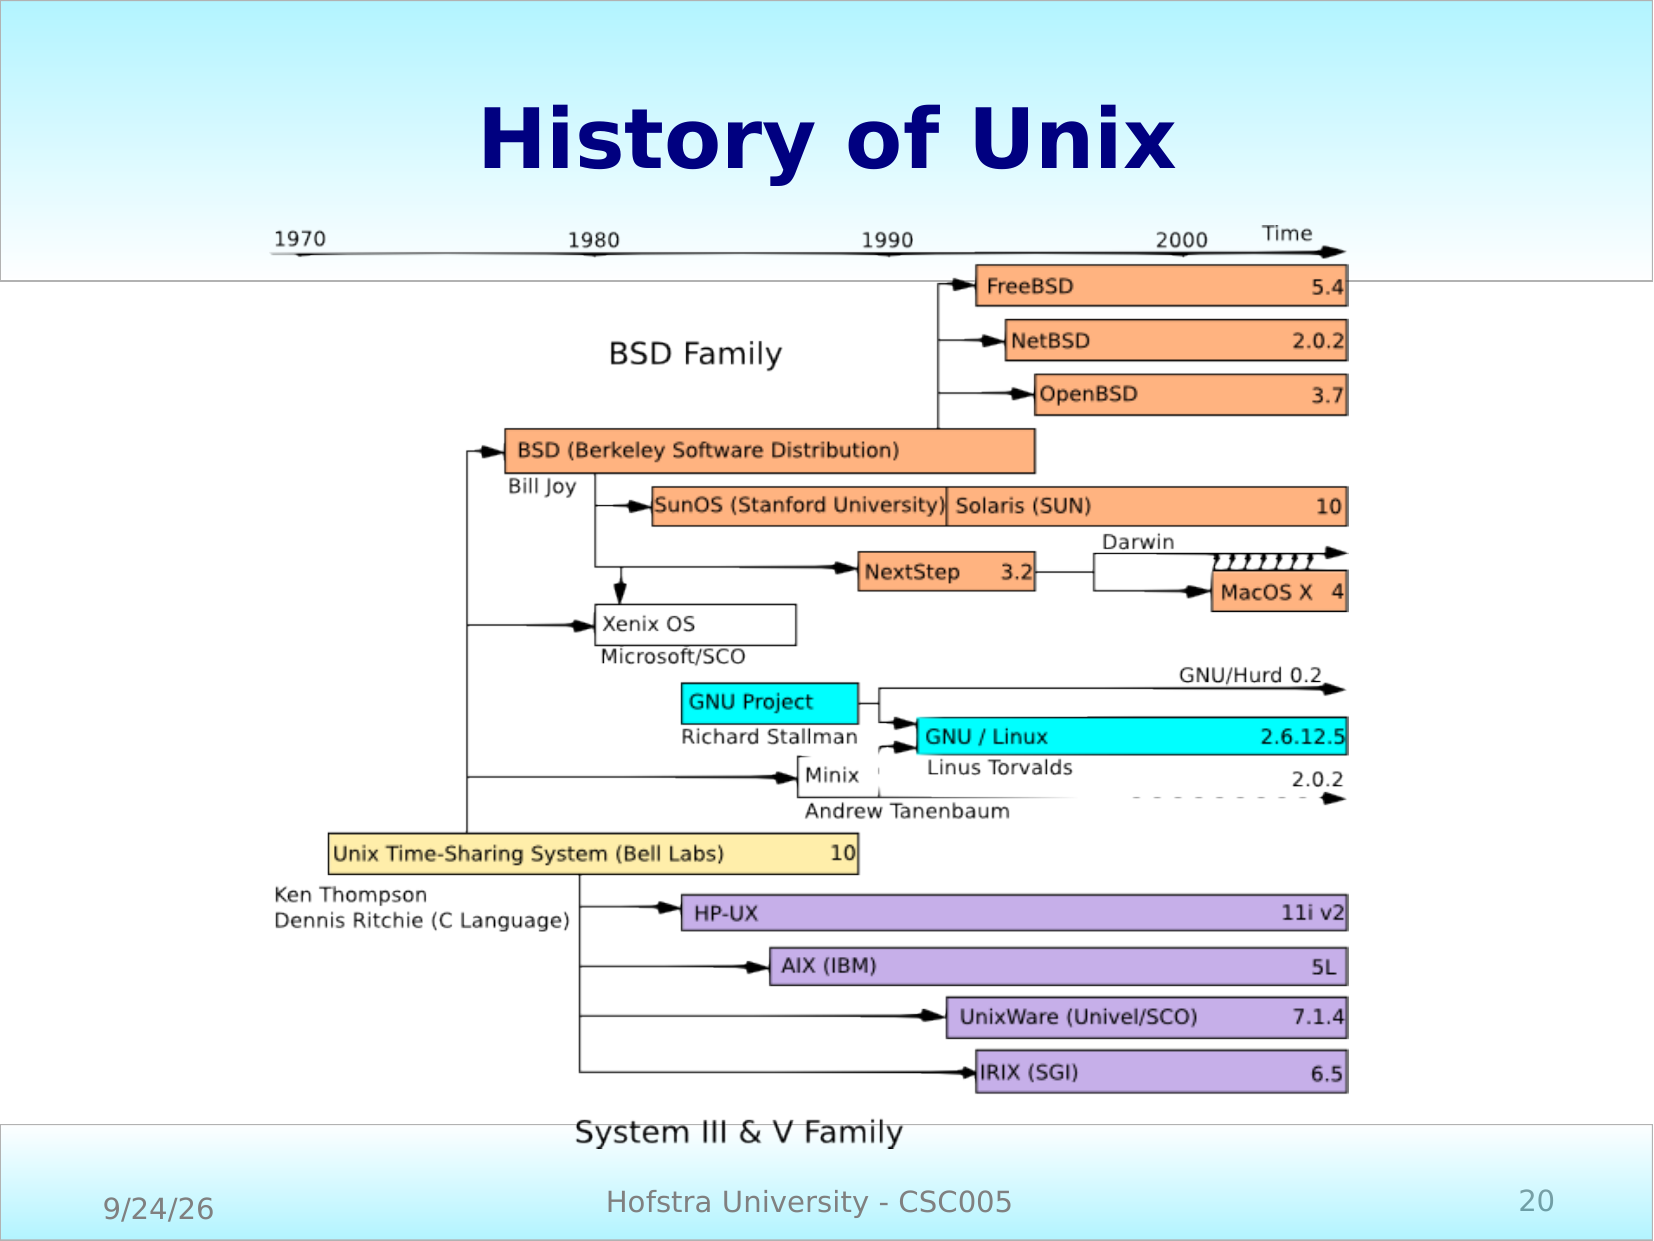

# History of Unix
20
Hofstra University - CSC005